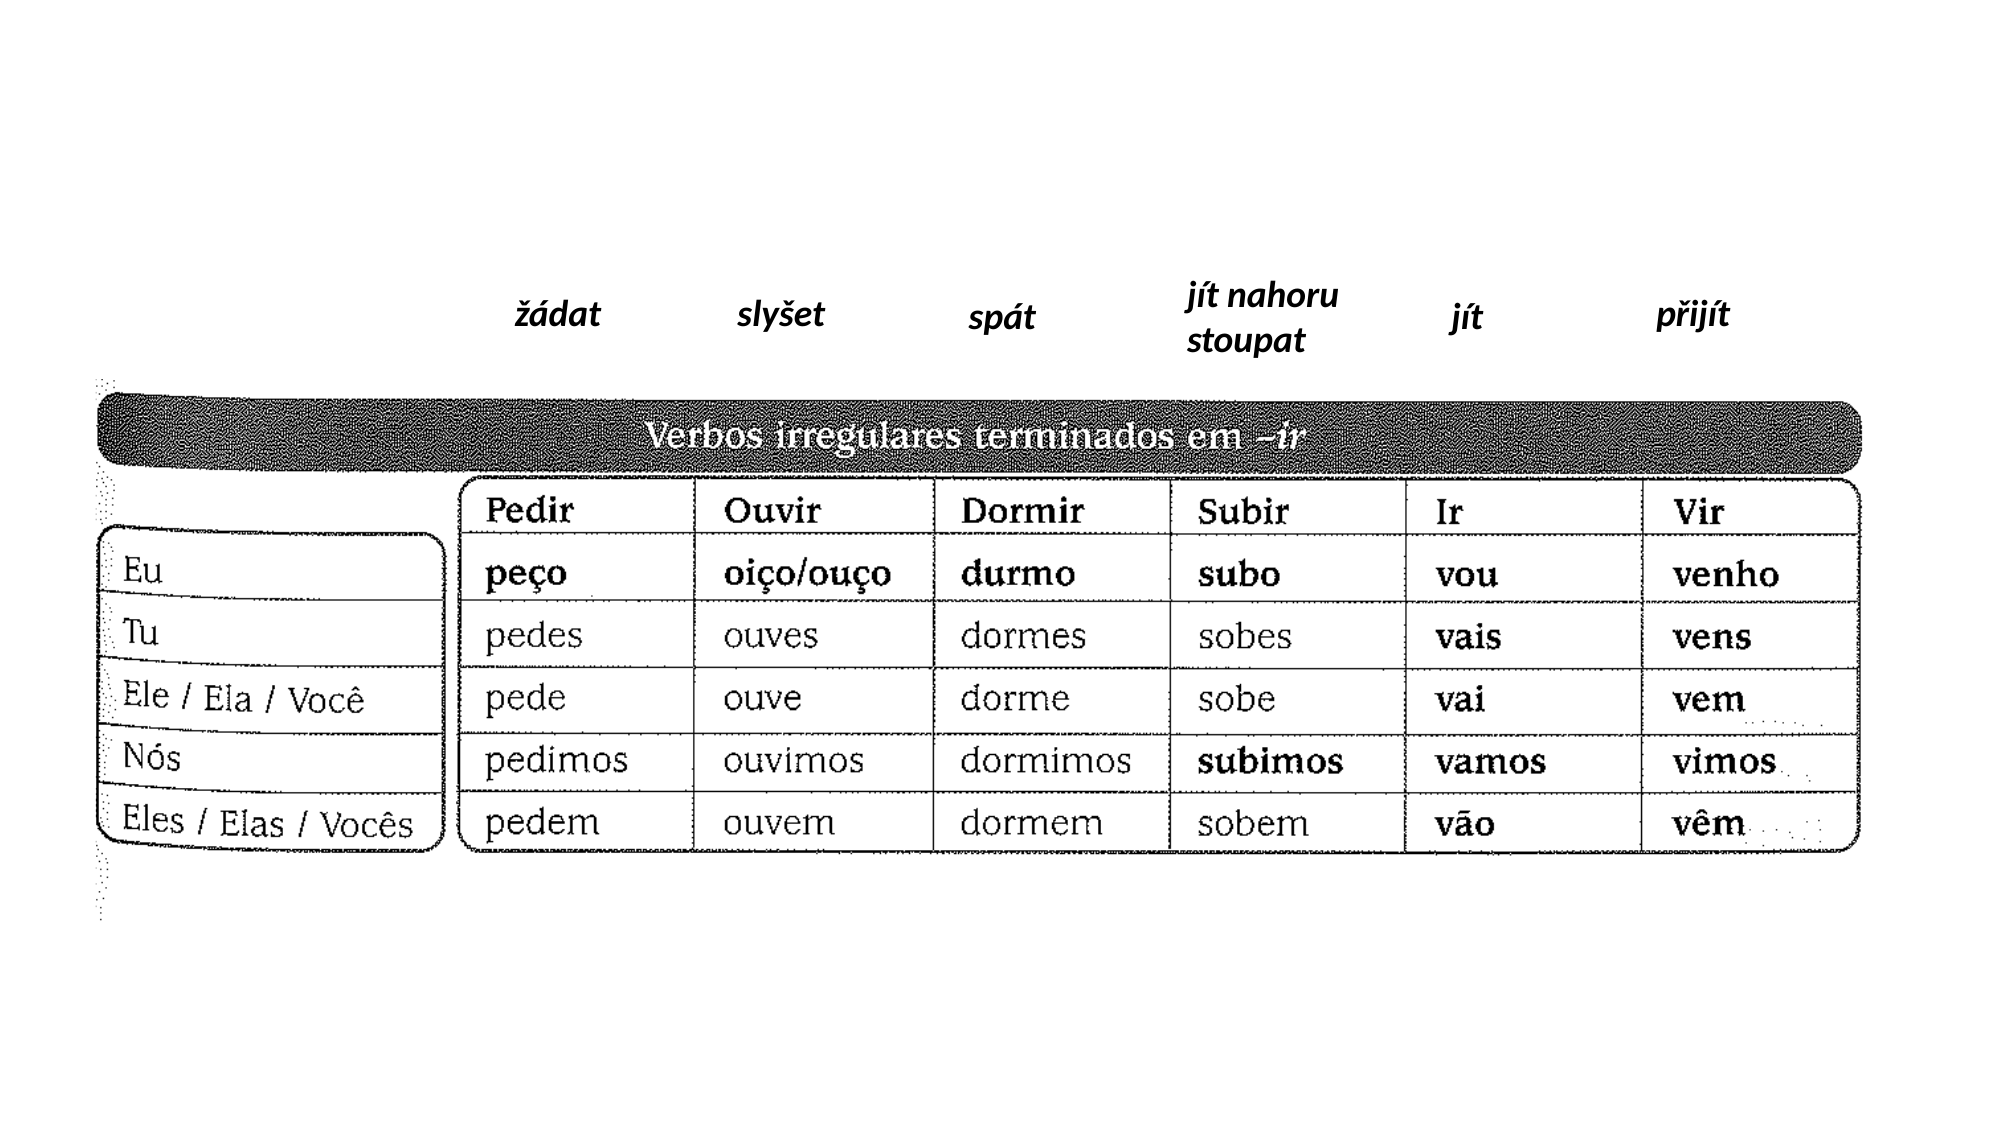

jít nahoru
stoupat
žádat
slyšet
přijít
spát
jít